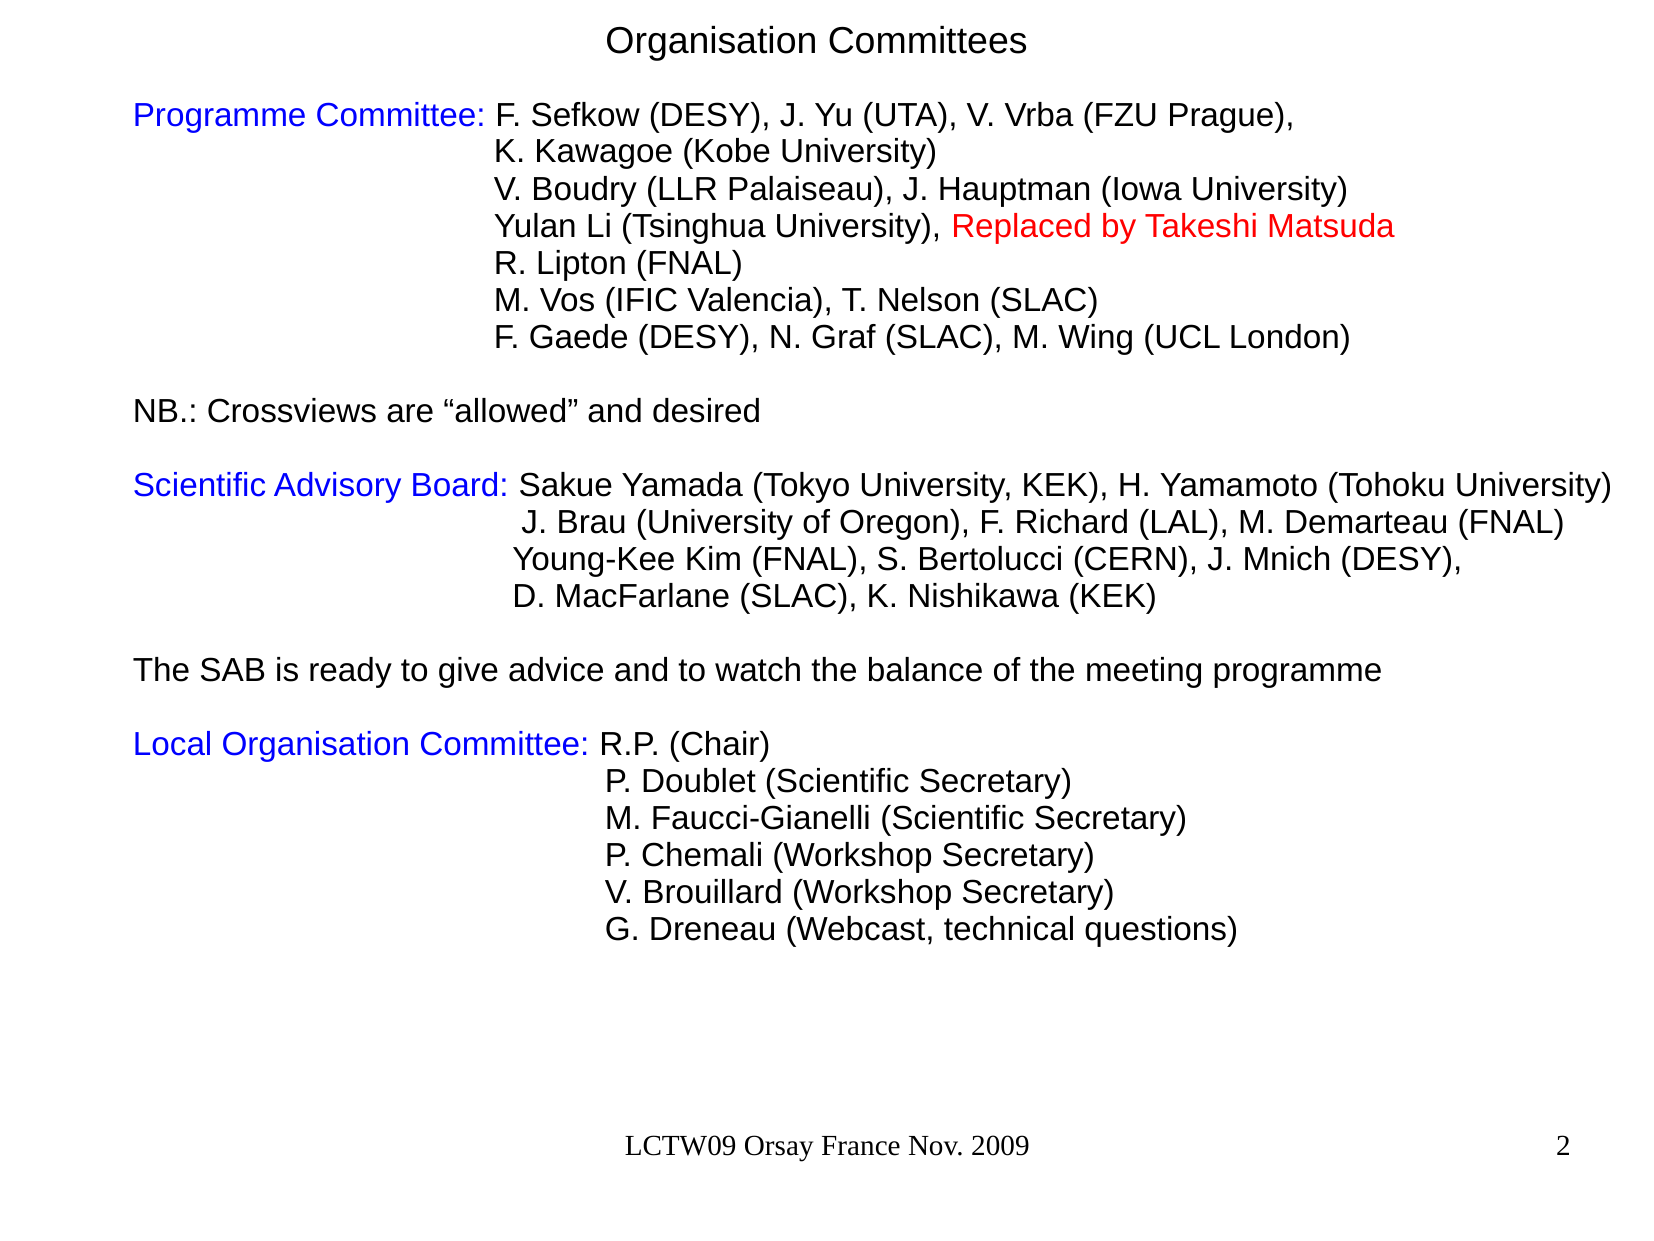

Organisation Committees
Programme Committee: F. Sefkow (DESY), J. Yu (UTA), V. Vrba (FZU Prague),
 K. Kawagoe (Kobe University)
 V. Boudry (LLR Palaiseau), J. Hauptman (Iowa University)
 Yulan Li (Tsinghua University), Replaced by Takeshi Matsuda
 R. Lipton (FNAL)
 M. Vos (IFIC Valencia), T. Nelson (SLAC)
 F. Gaede (DESY), N. Graf (SLAC), M. Wing (UCL London)
NB.: Crossviews are “allowed” and desired
Scientific Advisory Board: Sakue Yamada (Tokyo University, KEK), H. Yamamoto (Tohoku University)
 J. Brau (University of Oregon), F. Richard (LAL), M. Demarteau (FNAL)
 Young-Kee Kim (FNAL), S. Bertolucci (CERN), J. Mnich (DESY),
 D. MacFarlane (SLAC), K. Nishikawa (KEK)
The SAB is ready to give advice and to watch the balance of the meeting programme
Local Organisation Committee: R.P. (Chair)
 P. Doublet (Scientific Secretary)
 M. Faucci-Gianelli (Scientific Secretary)
 P. Chemali (Workshop Secretary)
 V. Brouillard (Workshop Secretary)
 G. Dreneau (Webcast, technical questions)
LCTW09 Orsay France Nov. 2009
2